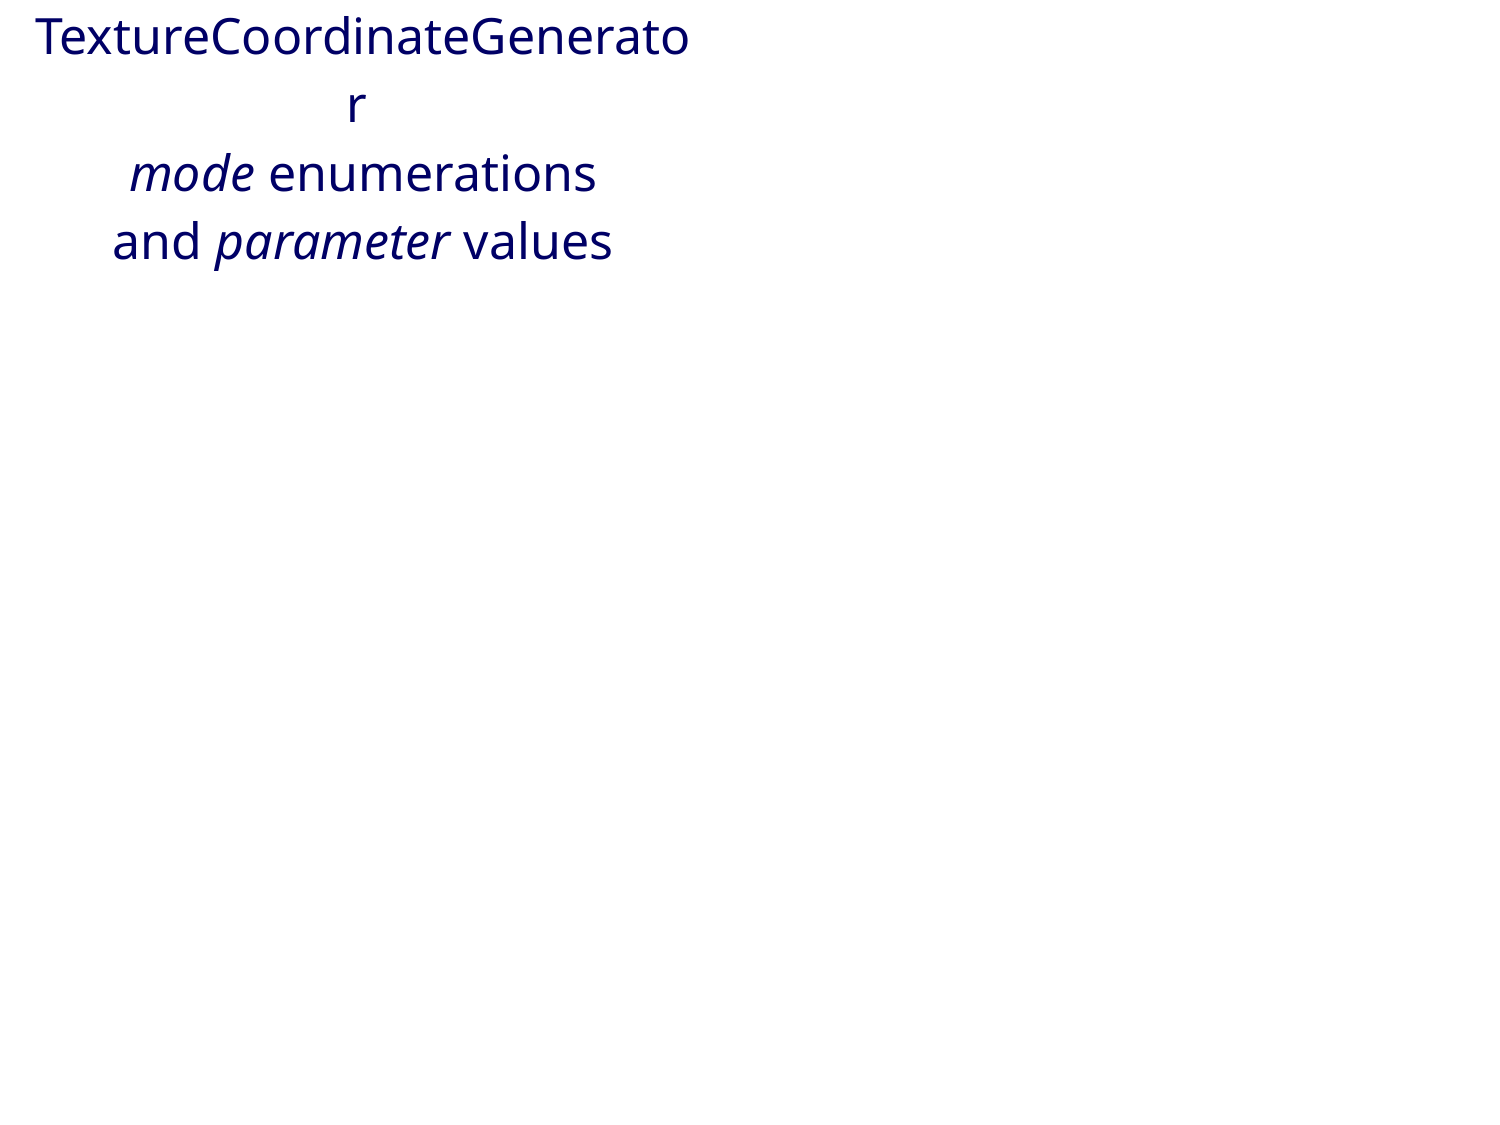

# TextureCoordinateGenerator mode enumerations and parameter values